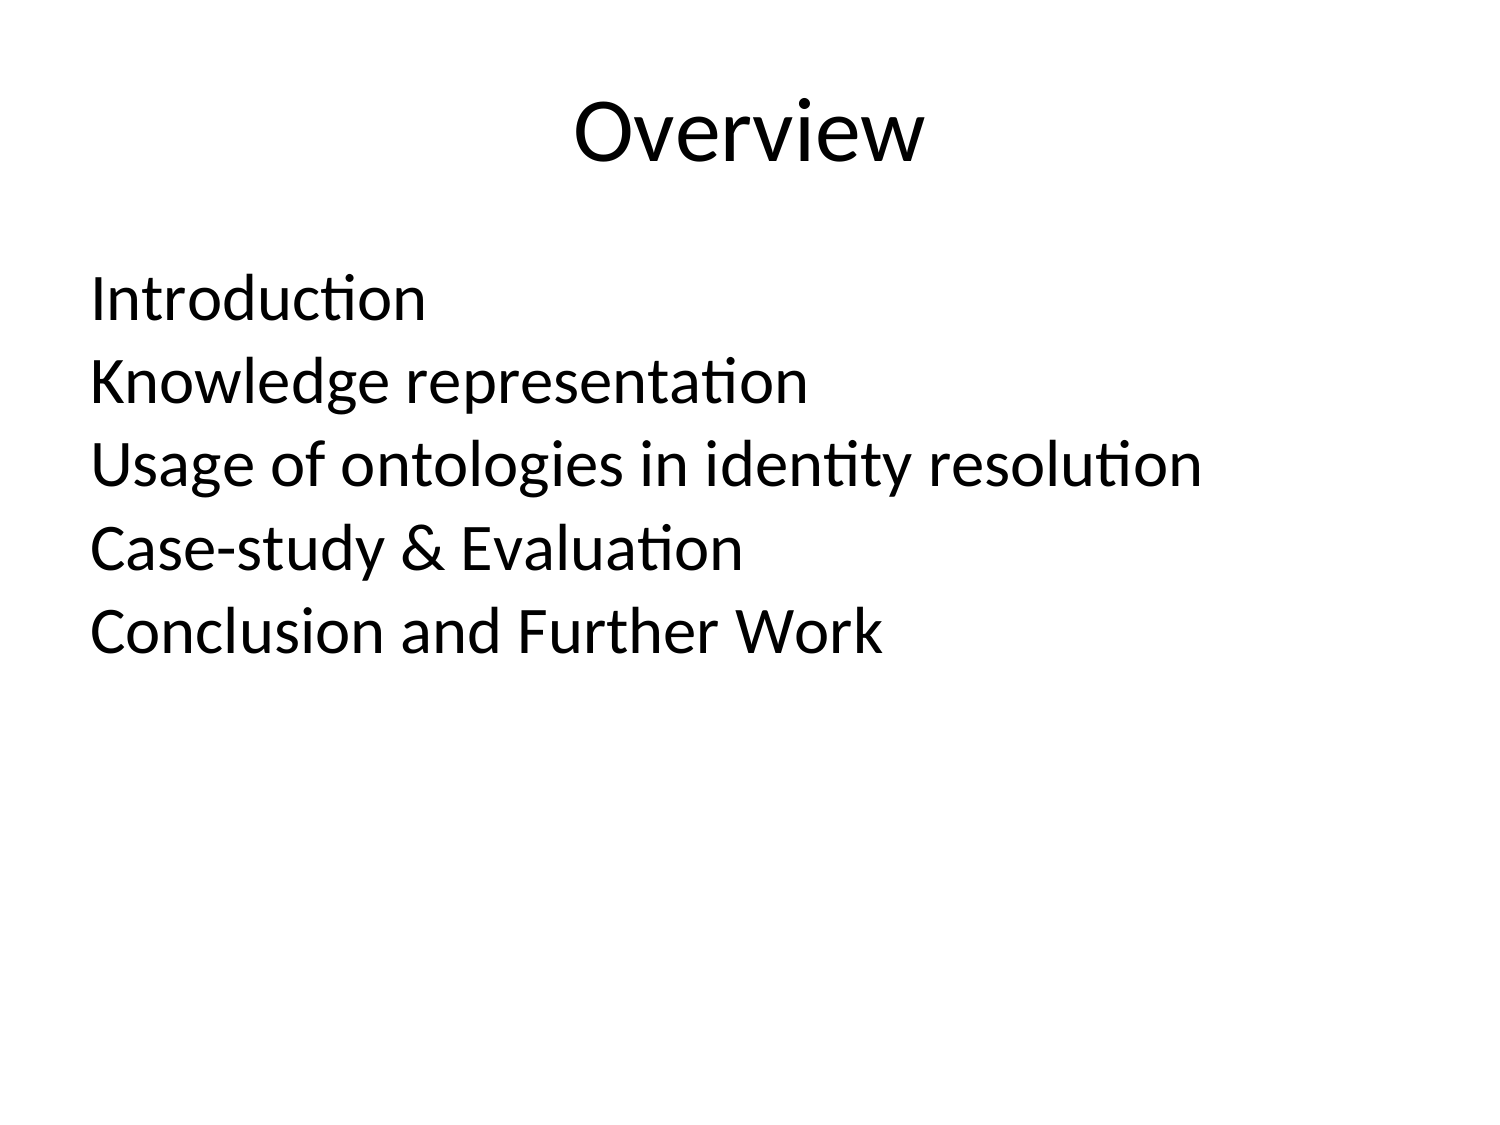

# Overview
Introduction
Knowledge representation
Usage of ontologies in identity resolution
Case-study & Evaluation
Conclusion and Further Work